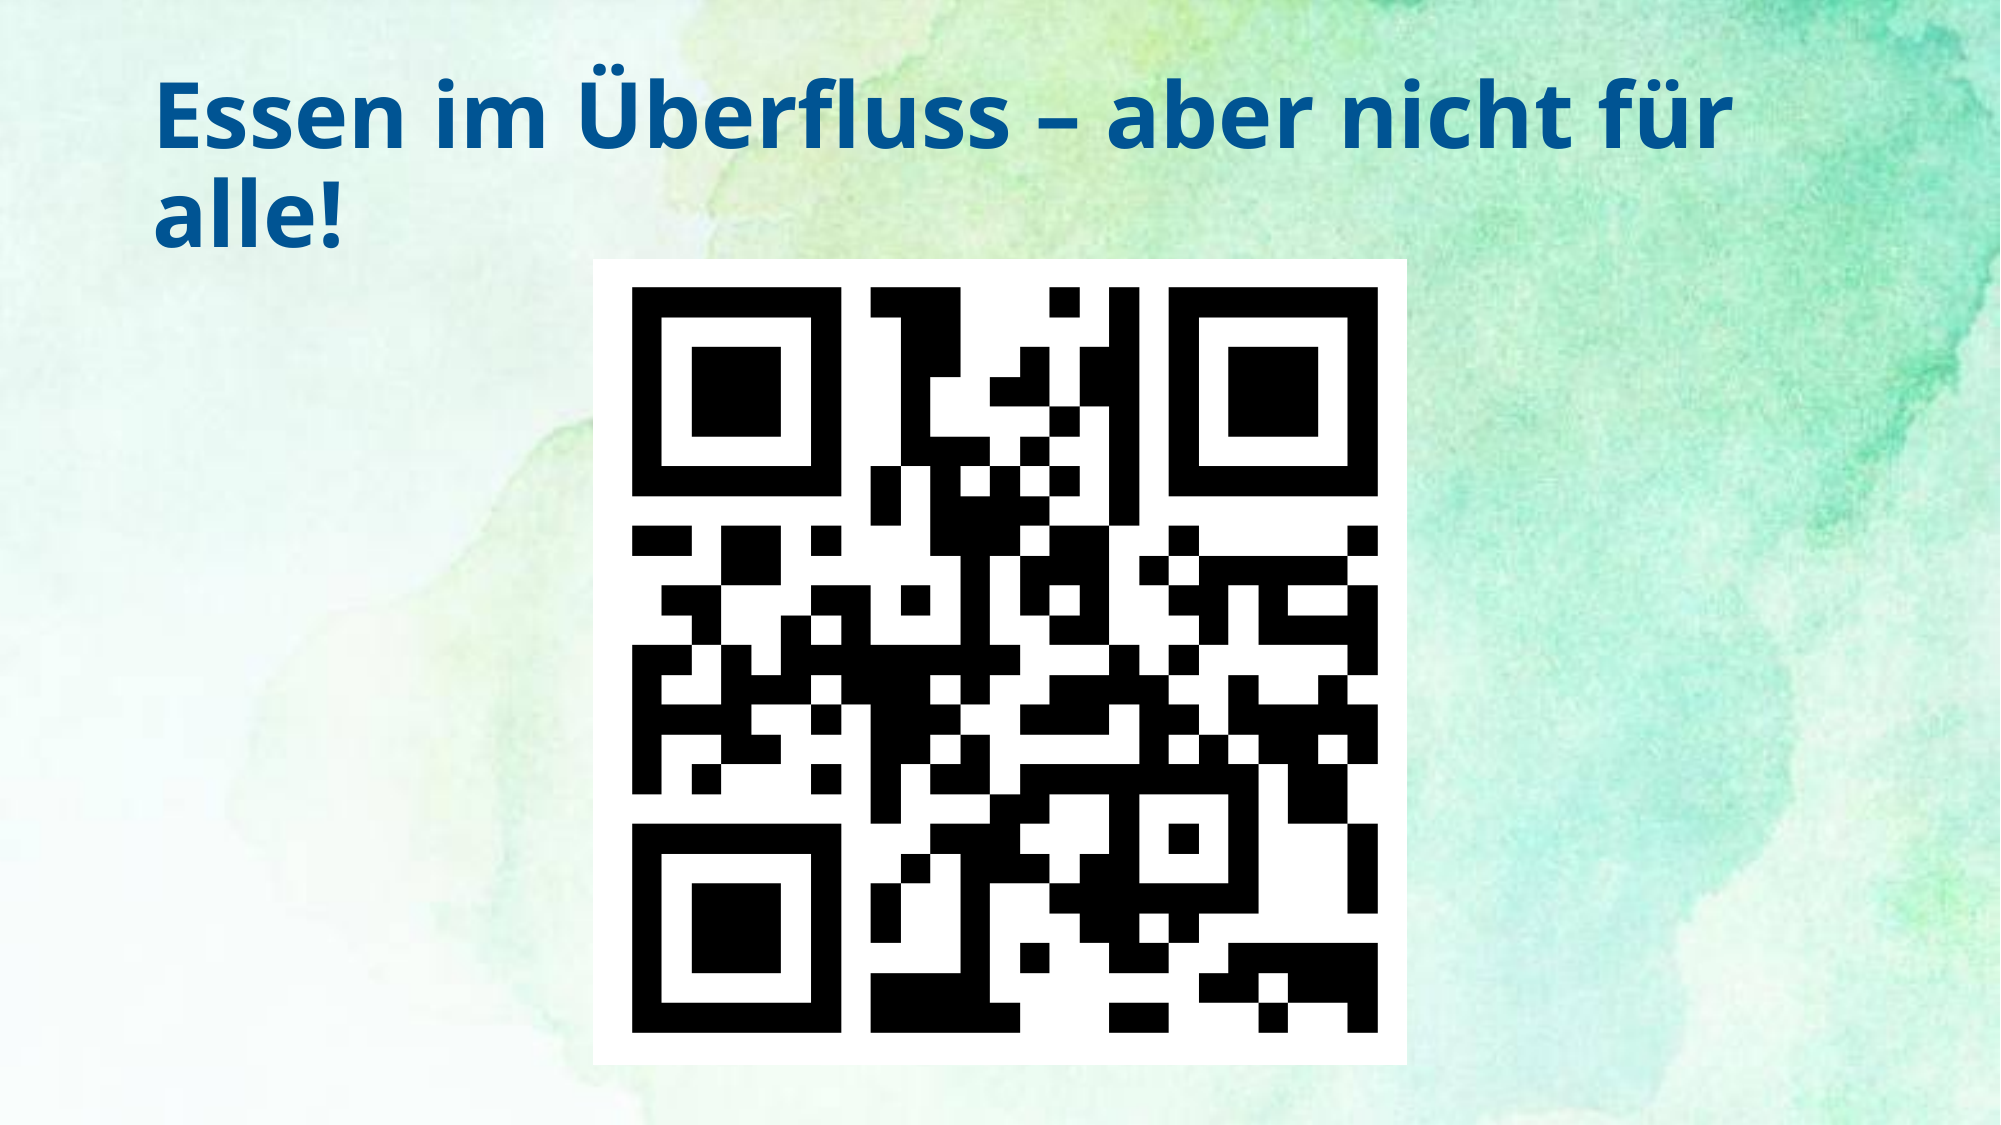

# Essen im Überfluss – aber nicht für alle!